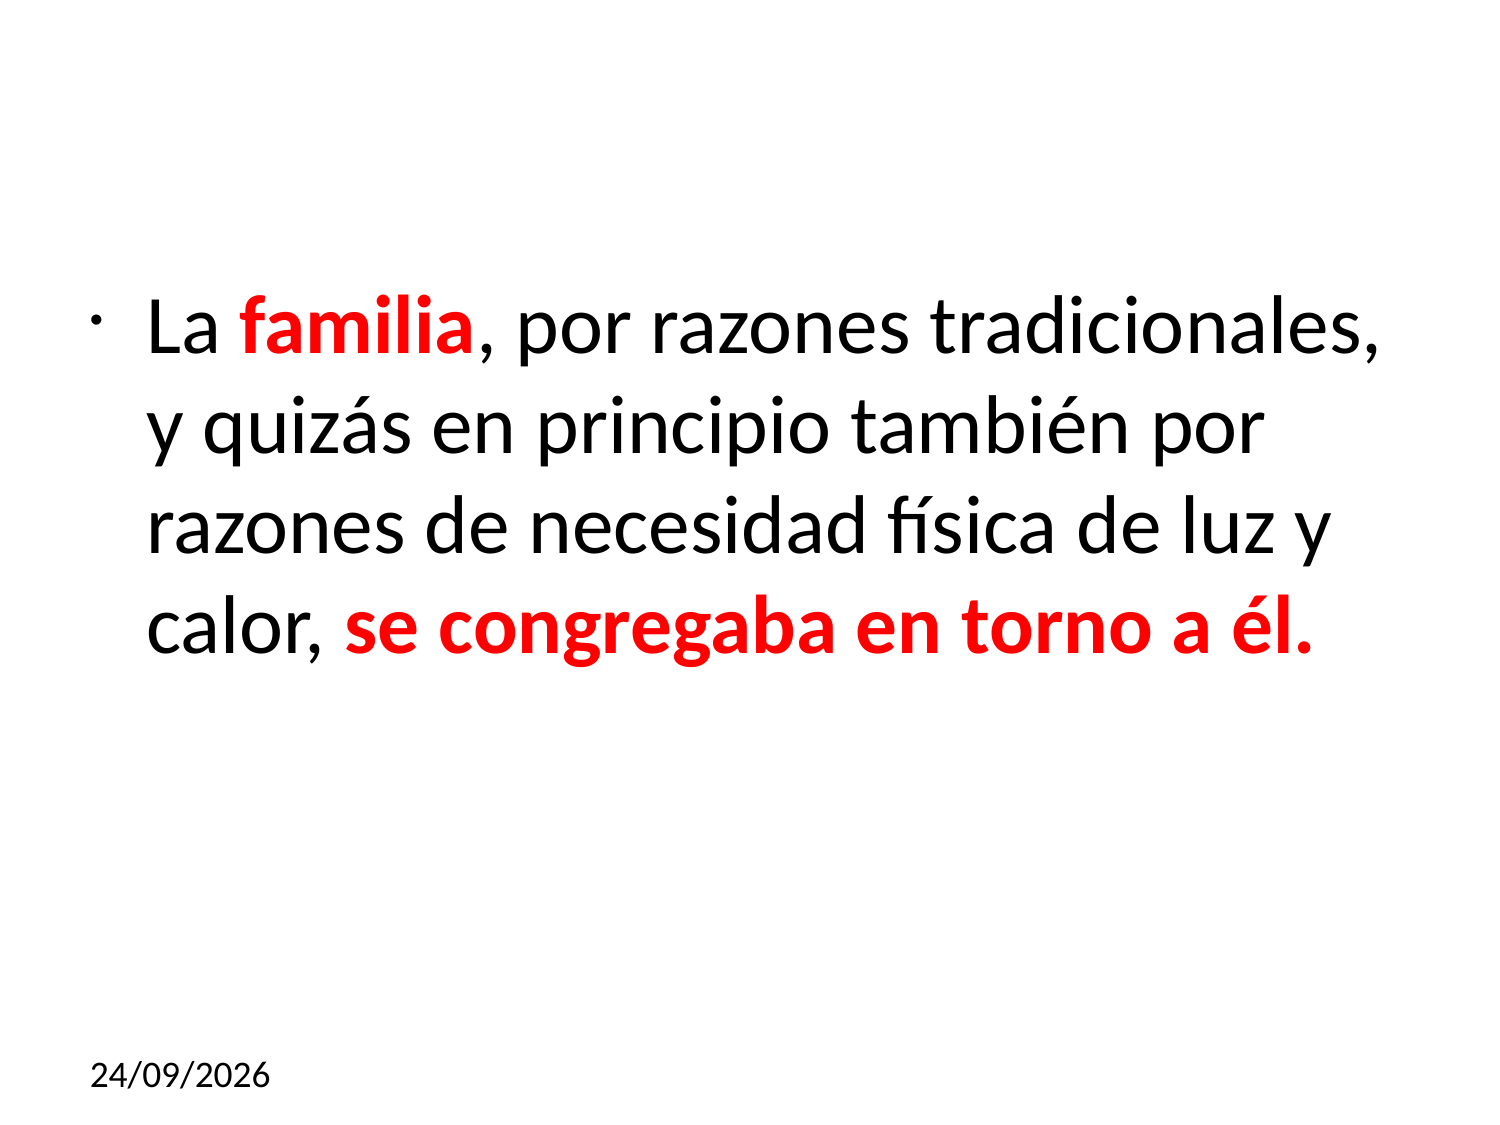

#
La familia, por razones tradicionales, y quizás en principio también por razones de necesidad física de luz y calor, se congregaba en torno a él.
14 de avril de 2011